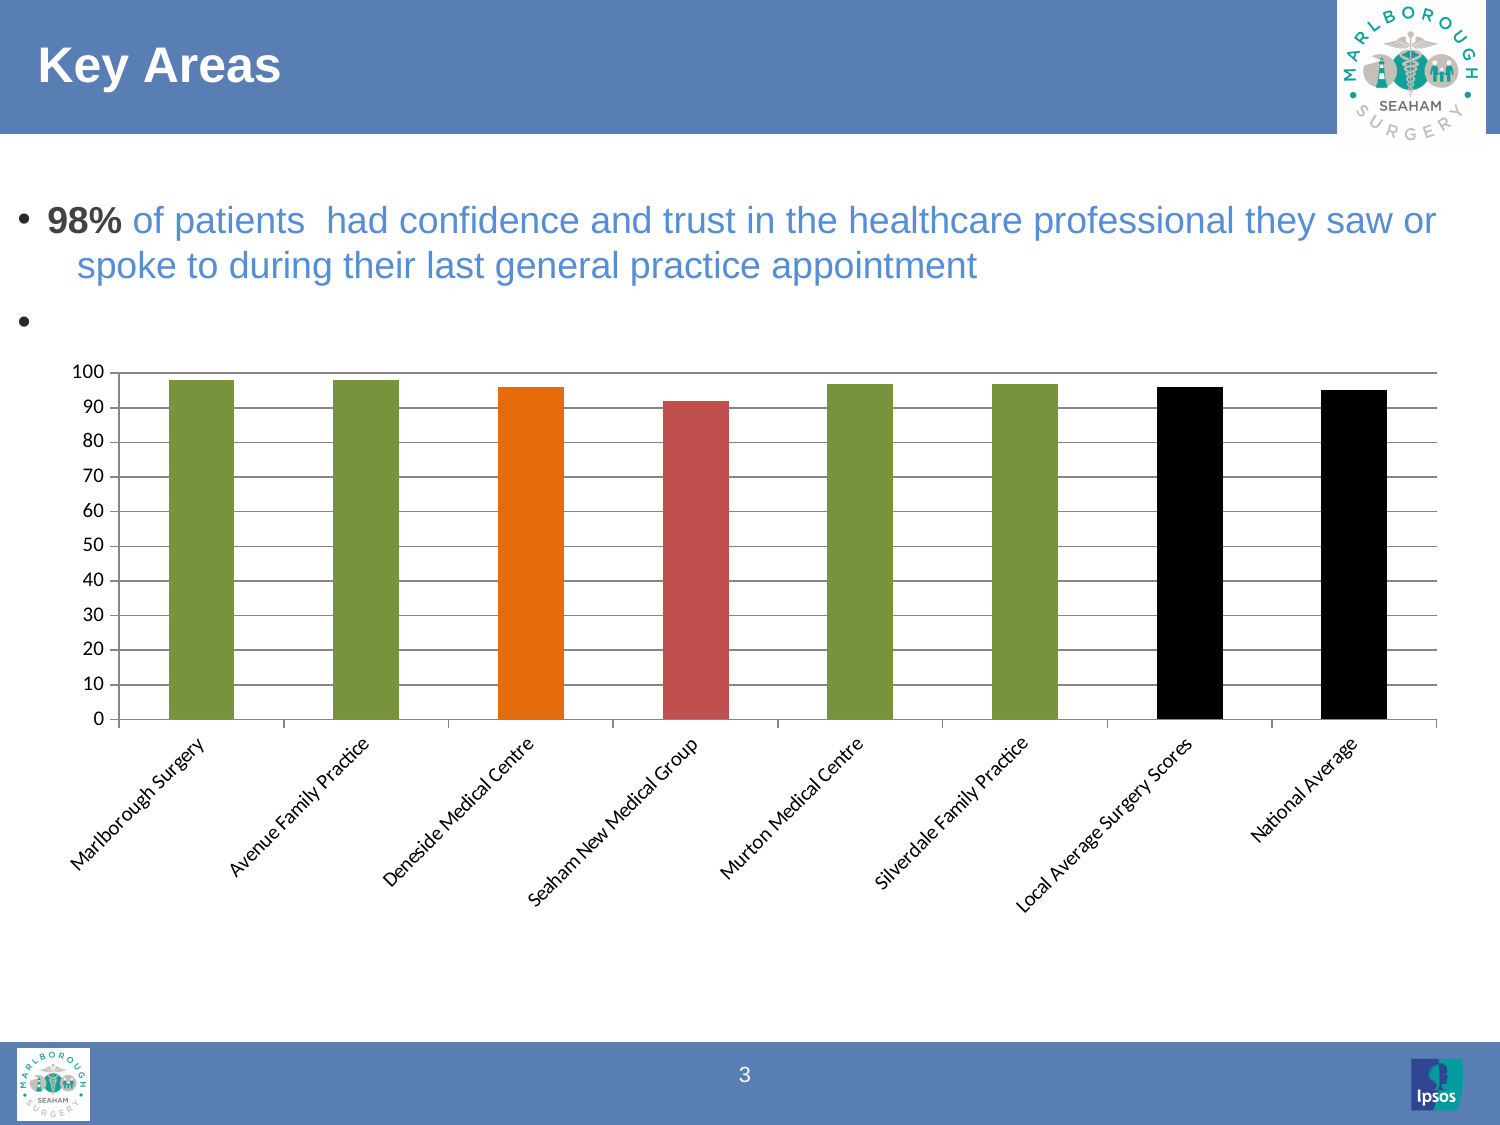

# Key Areas
### Chart: Ipsos Ribbon Rules
| Category | Series1 |
|---|---|
| 1 | 0.0 |38
98% of patients had confidence and trust in the healthcare professional they saw or spoke to during their last general practice appointment
### Chart
| Category | Series1 |
|---|---|
| Marlborough Surgery | 98.0 |
| Avenue Family Practice | 98.0 |
| Deneside Medical Centre | 96.0 |
| Seaham New Medical Group | 92.0 |
| Murton Medical Centre | 97.0 |
| Silverdale Family Practice | 97.0 |
| Local Average Surgery Scores | 96.0 |
| National Average | 95.0 |